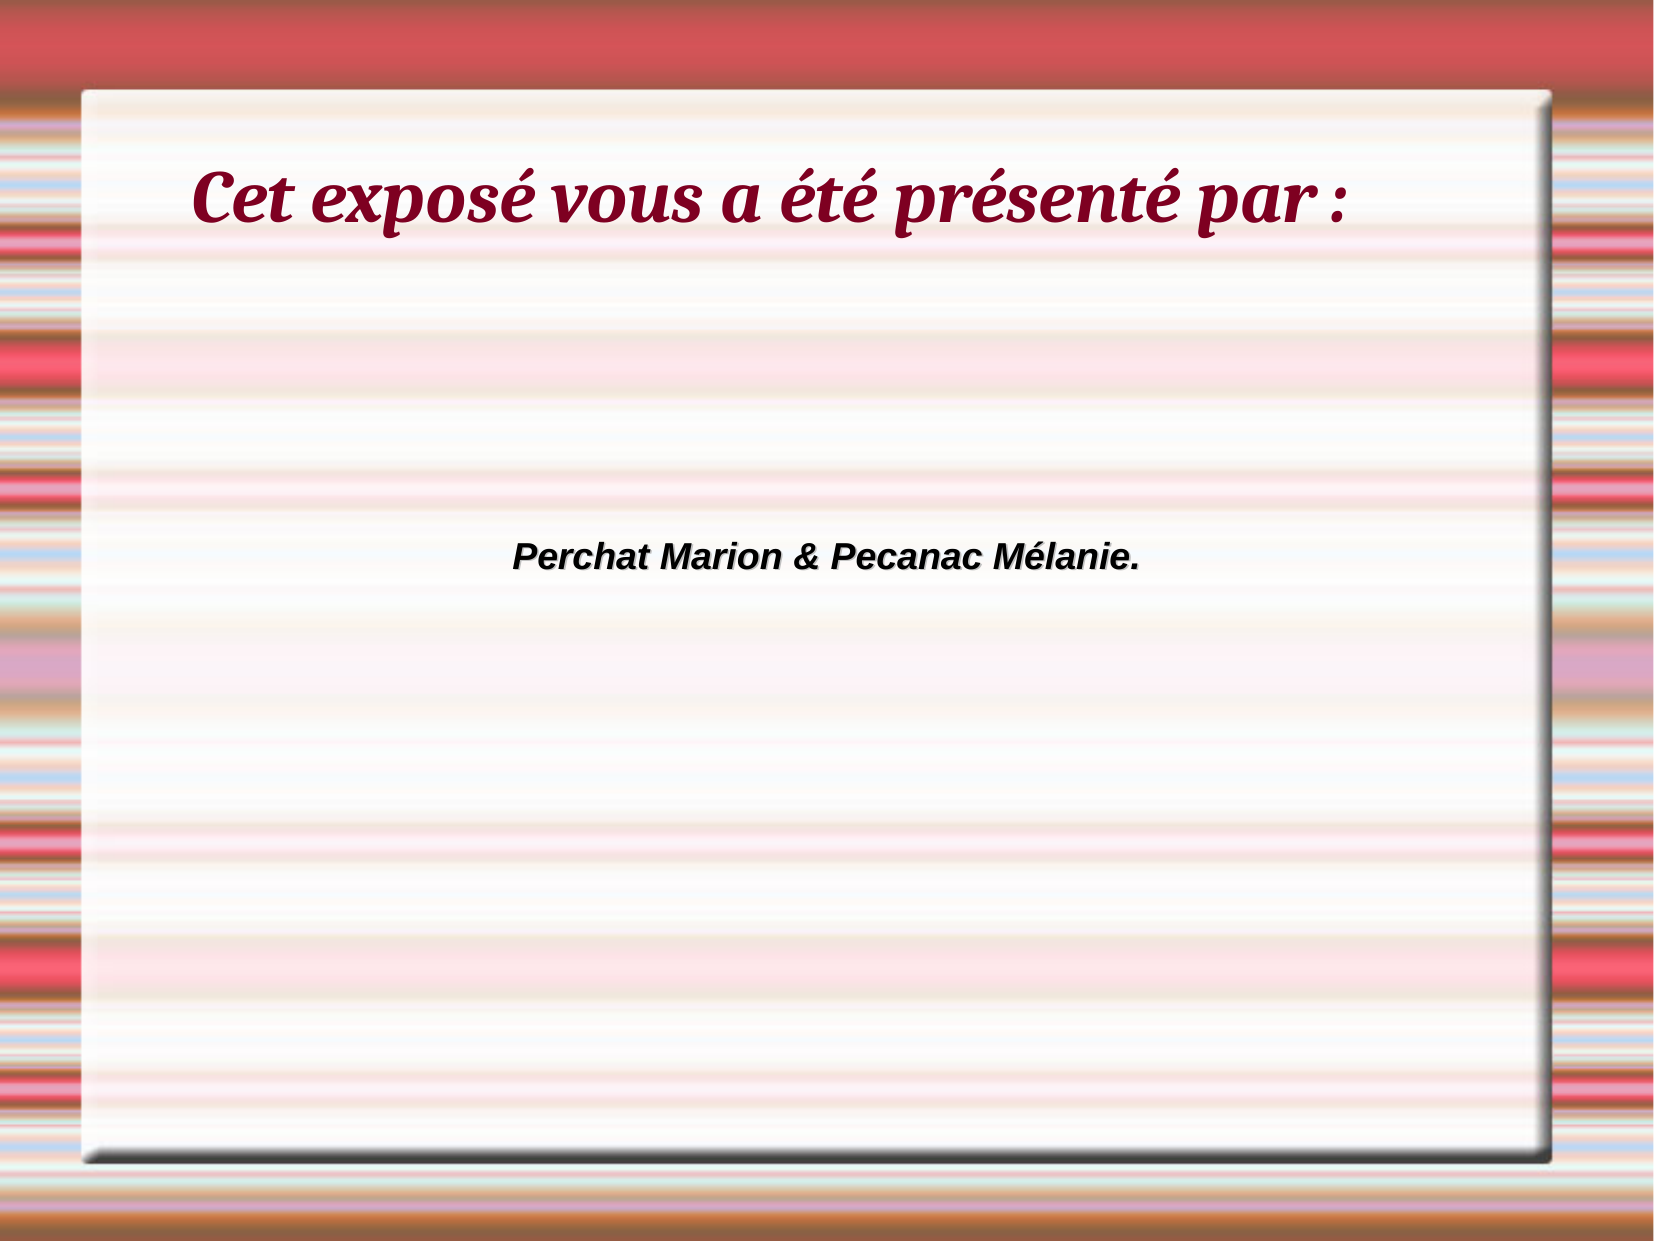

Cet exposé vous a été présenté par :
Perchat Marion & Pecanac Mélanie.